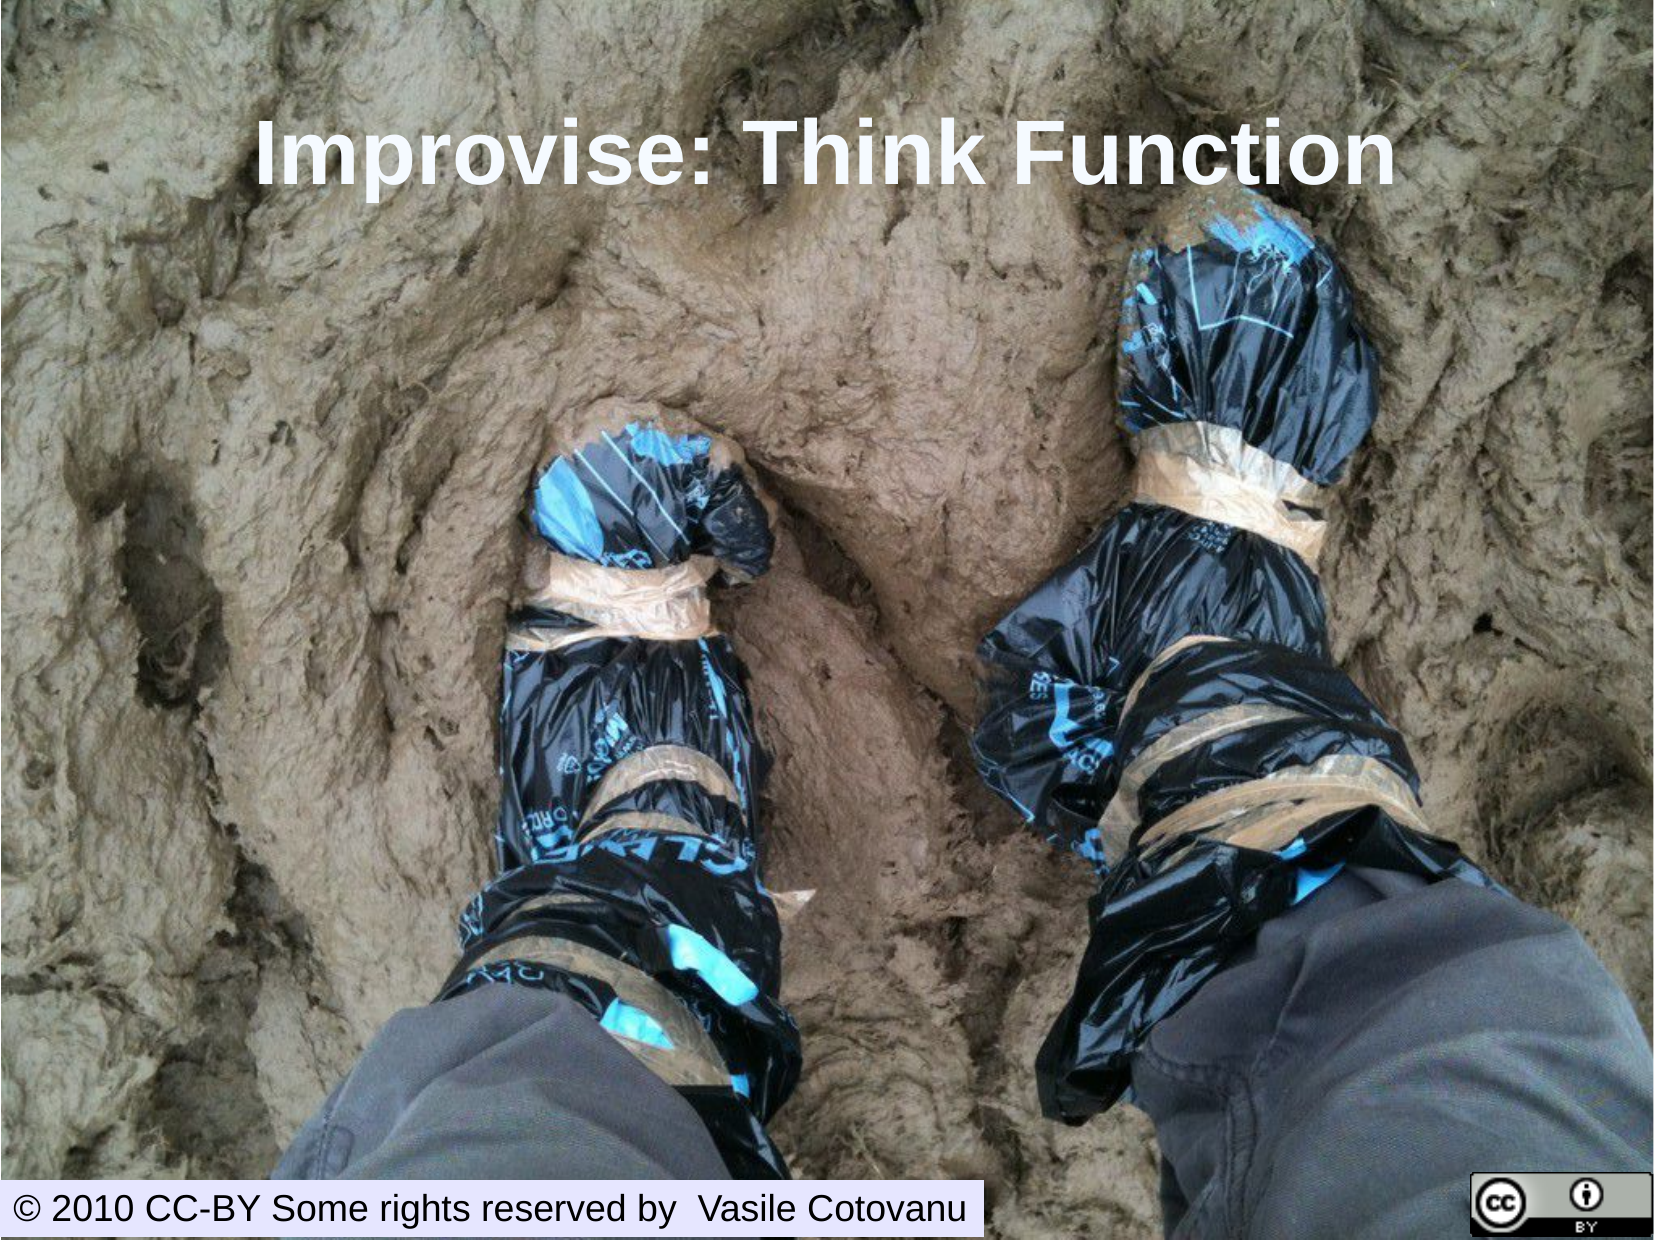

# Improvise: Think Function
© 2010 CC-BY Some rights reserved by Vasile Cotovanu